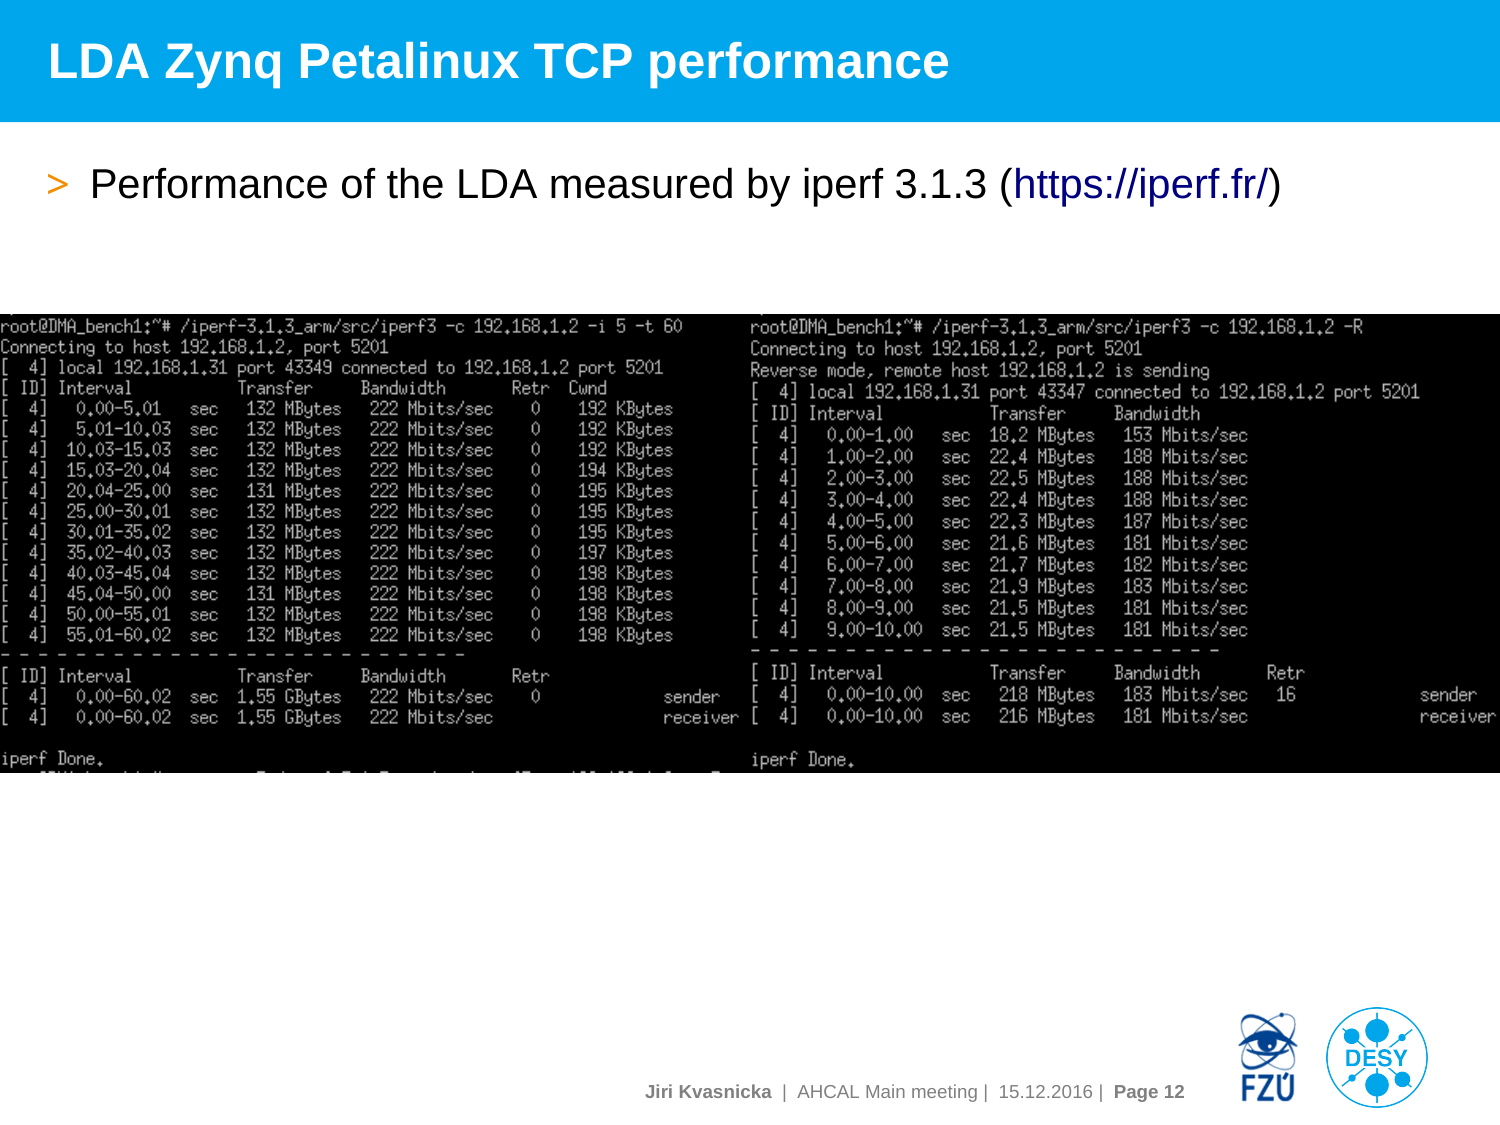

# LDA Zynq Petalinux TCP performance
Performance of the LDA measured by iperf 3.1.3 (https://iperf.fr/)
root@DMA_bench1:~# ./iperf3 -c 192.168.1.2
Connecting to host 192.168.1.2, port 5201
[ 4] local 192.168.1.31 port 39845 connected to 192.168.1.2 port 5201
[ ID] Interval Transfer Bandwidth Retr Cwnd
[ 4] 0.00-1.04 sec 27.5 MBytes 222 Mbits/sec 0 191 KBytes
[ 4] 1.04-2.03 sec 26.2 MBytes 222 Mbits/sec 0 191 KBytes
[ 4] 2.03-3.02 sec 26.2 MBytes 222 Mbits/sec 0 192 KBytes
[ 4] 3.02-4.01 sec 26.2 MBytes 222 Mbits/sec 0 192 KBytes
[ 4] 4.01-5.00 sec 26.2 MBytes 222 Mbits/sec 0 192 KBytes
[ 4] 5.00-6.04 sec 27.5 MBytes 222 Mbits/sec 0 192 KBytes
[ 4] 6.04-7.03 sec 26.2 MBytes 222 Mbits/sec 0 192 KBytes
[ 4] 7.03-8.02 sec 26.2 MBytes 222 Mbits/sec 0 192 KBytes
[ 4] 8.02-9.01 sec 26.2 MBytes 222 Mbits/sec 0 192 KBytes
[ 4] 9.01-10.00 sec 26.2 MBytes 222 Mbits/sec 0 194 KBytes
- - - - - - - - - - - - - - - - - - - - - - - - -
[ ID] Interval Transfer Bandwidth Retr
[ 4] 0.00-10.00 sec 265 MBytes 222 Mbits/sec 0 sender
[ 4] 0.00-10.00 sec 265 MBytes 222 Mbits/sec receiver